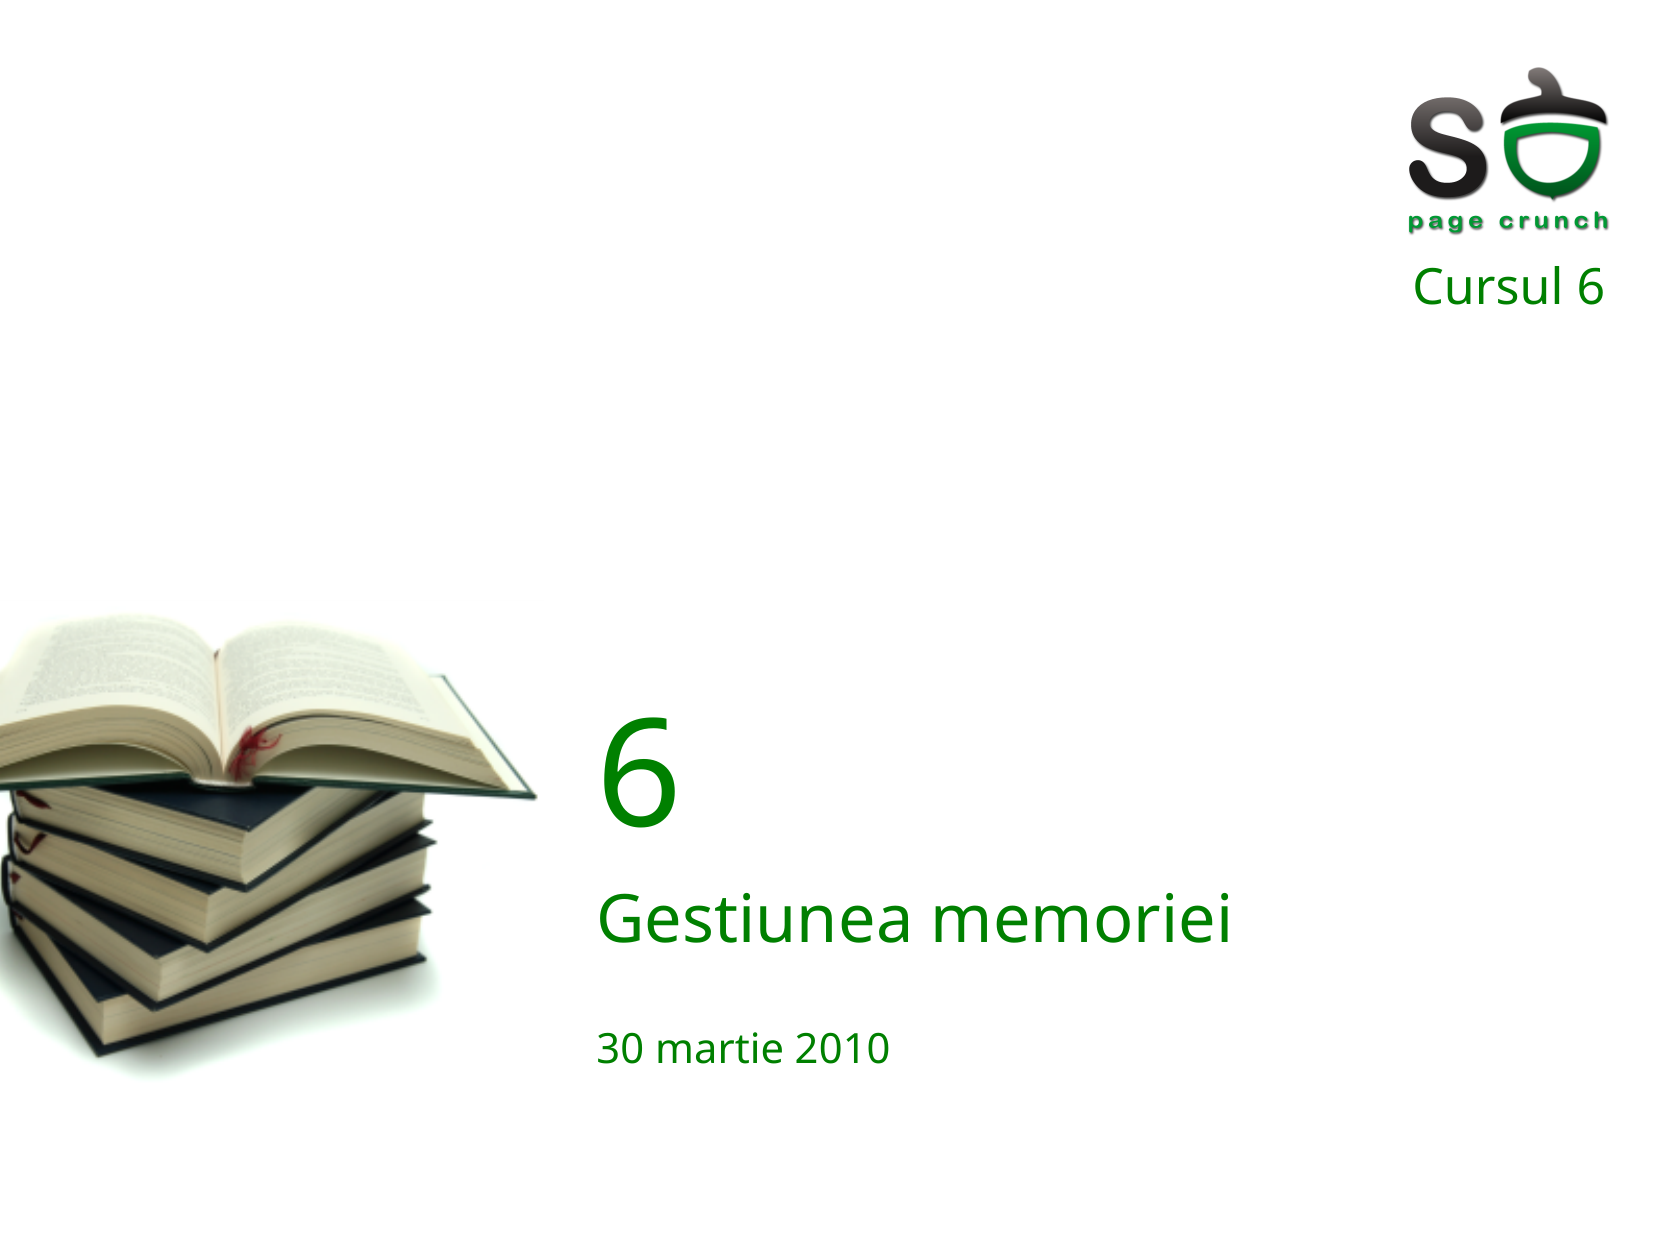

# Cursul 6
6
Gestiunea memoriei
30 martie 2010